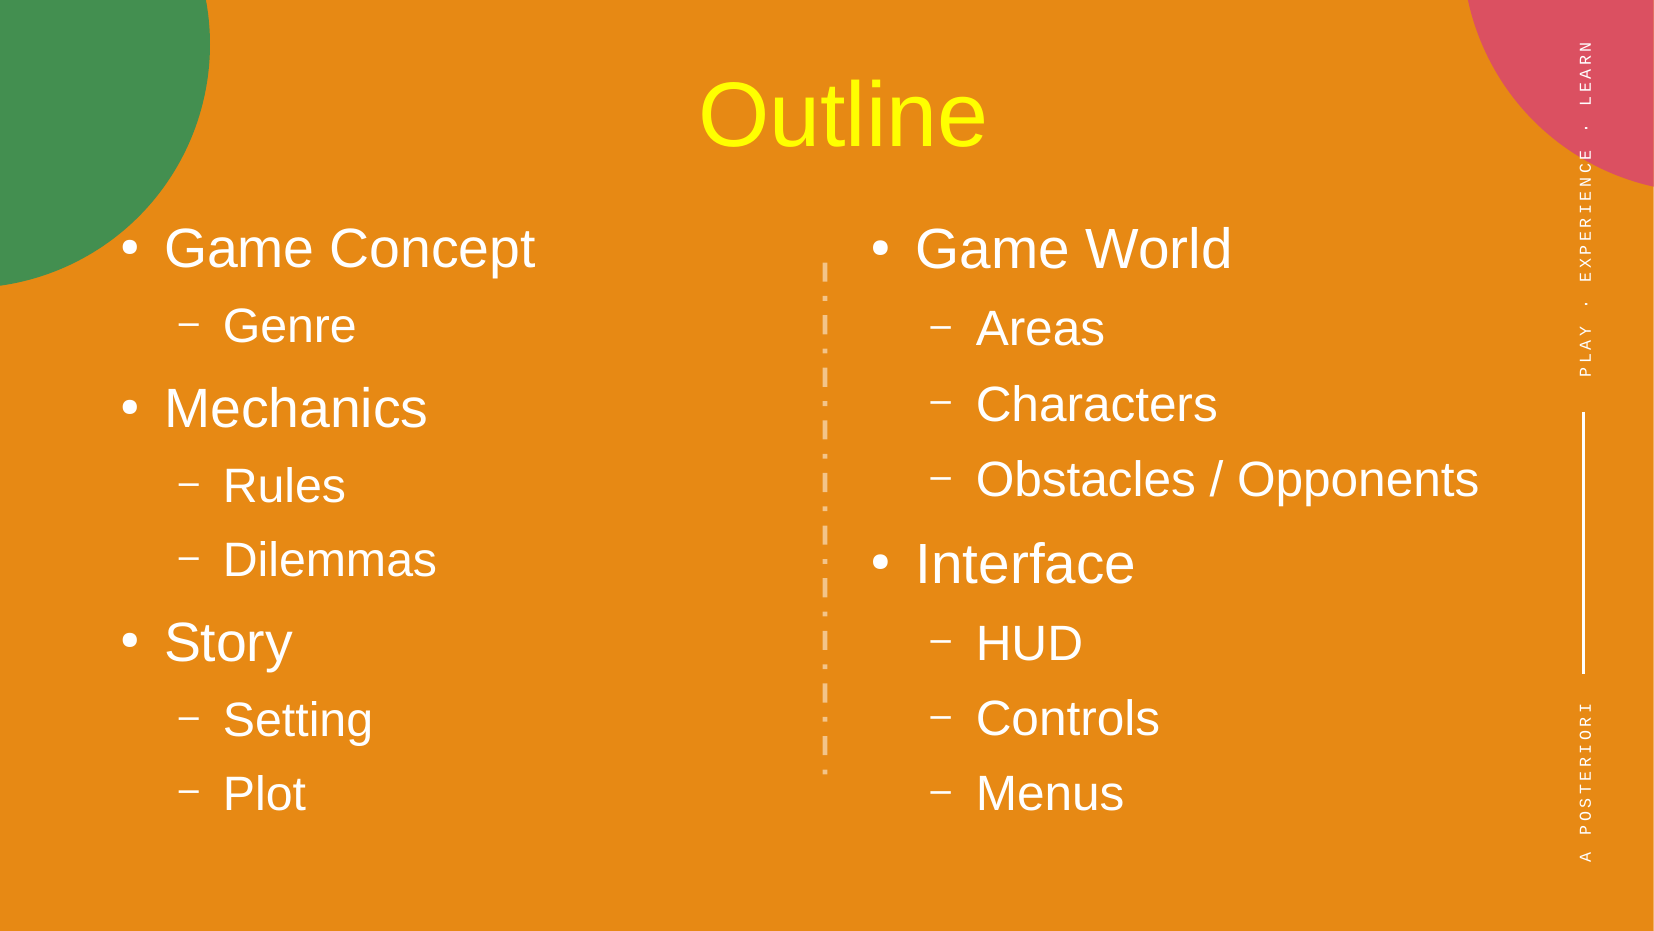

# Outline
Game World
Areas
Characters
Obstacles / Opponents
Interface
HUD
Controls
Menus
Game Concept
Genre
Mechanics
Rules
Dilemmas
Story
Setting
Plot